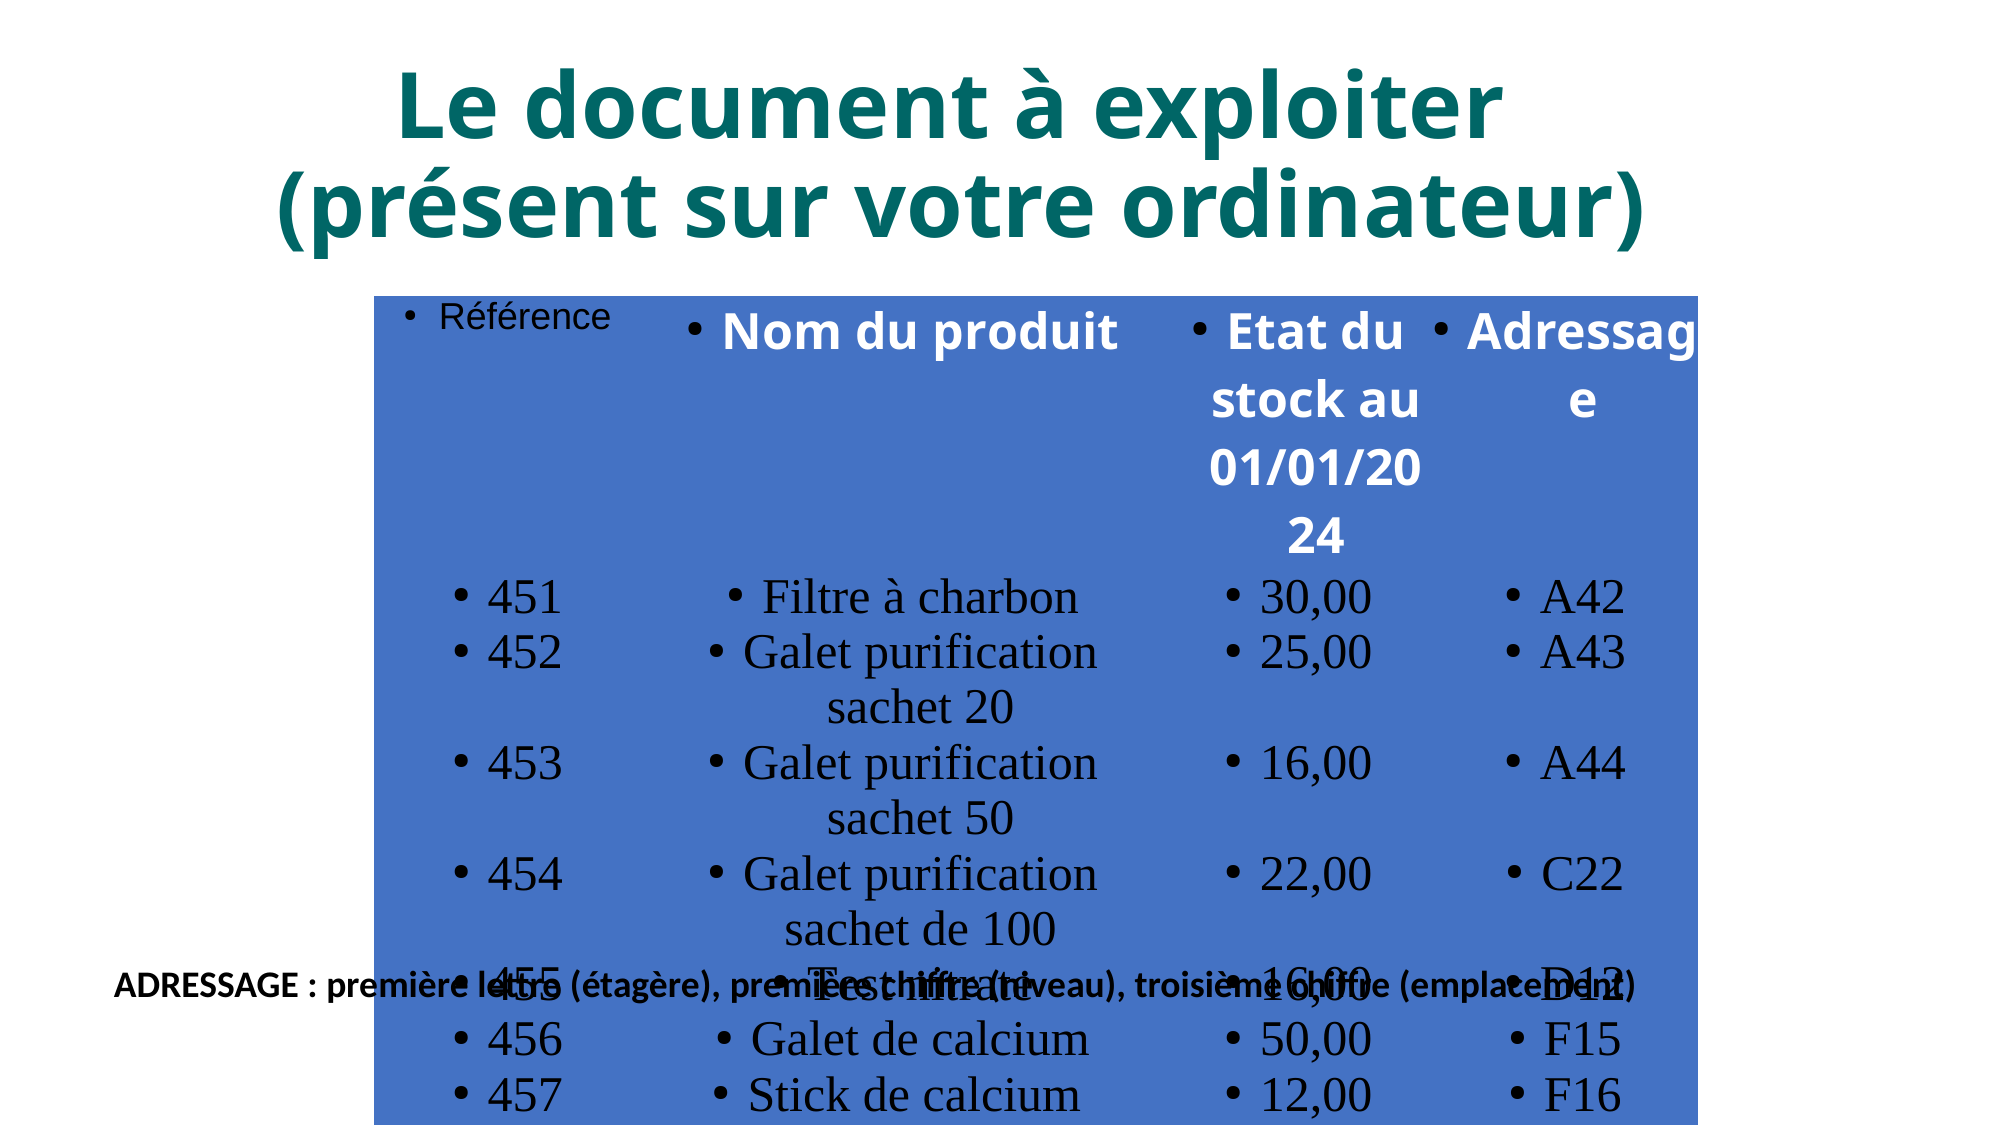

# Le document à exploiter (présent sur votre ordinateur)
| Référence | Nom du produit | Etat du stock au 01/01/2024 | Adressage |
| --- | --- | --- | --- |
| 451 | Filtre à charbon | 30,00 | A42 |
| 452 | Galet purification sachet 20 | 25,00 | A43 |
| 453 | Galet purification sachet 50 | 16,00 | A44 |
| 454 | Galet purification sachet de 100 | 22,00 | C22 |
| 455 | Test nitrate | 16,00 | D12 |
| 456 | Galet de calcium | 50,00 | F15 |
| 457 | Stick de calcium | 12,00 | F16 |
| 458 | Stick de charbon de bois actif | 16,00 | F17 |
ADRESSAGE : première lettre (étagère), première chiffre (niveau), troisième chiffre (emplacement)